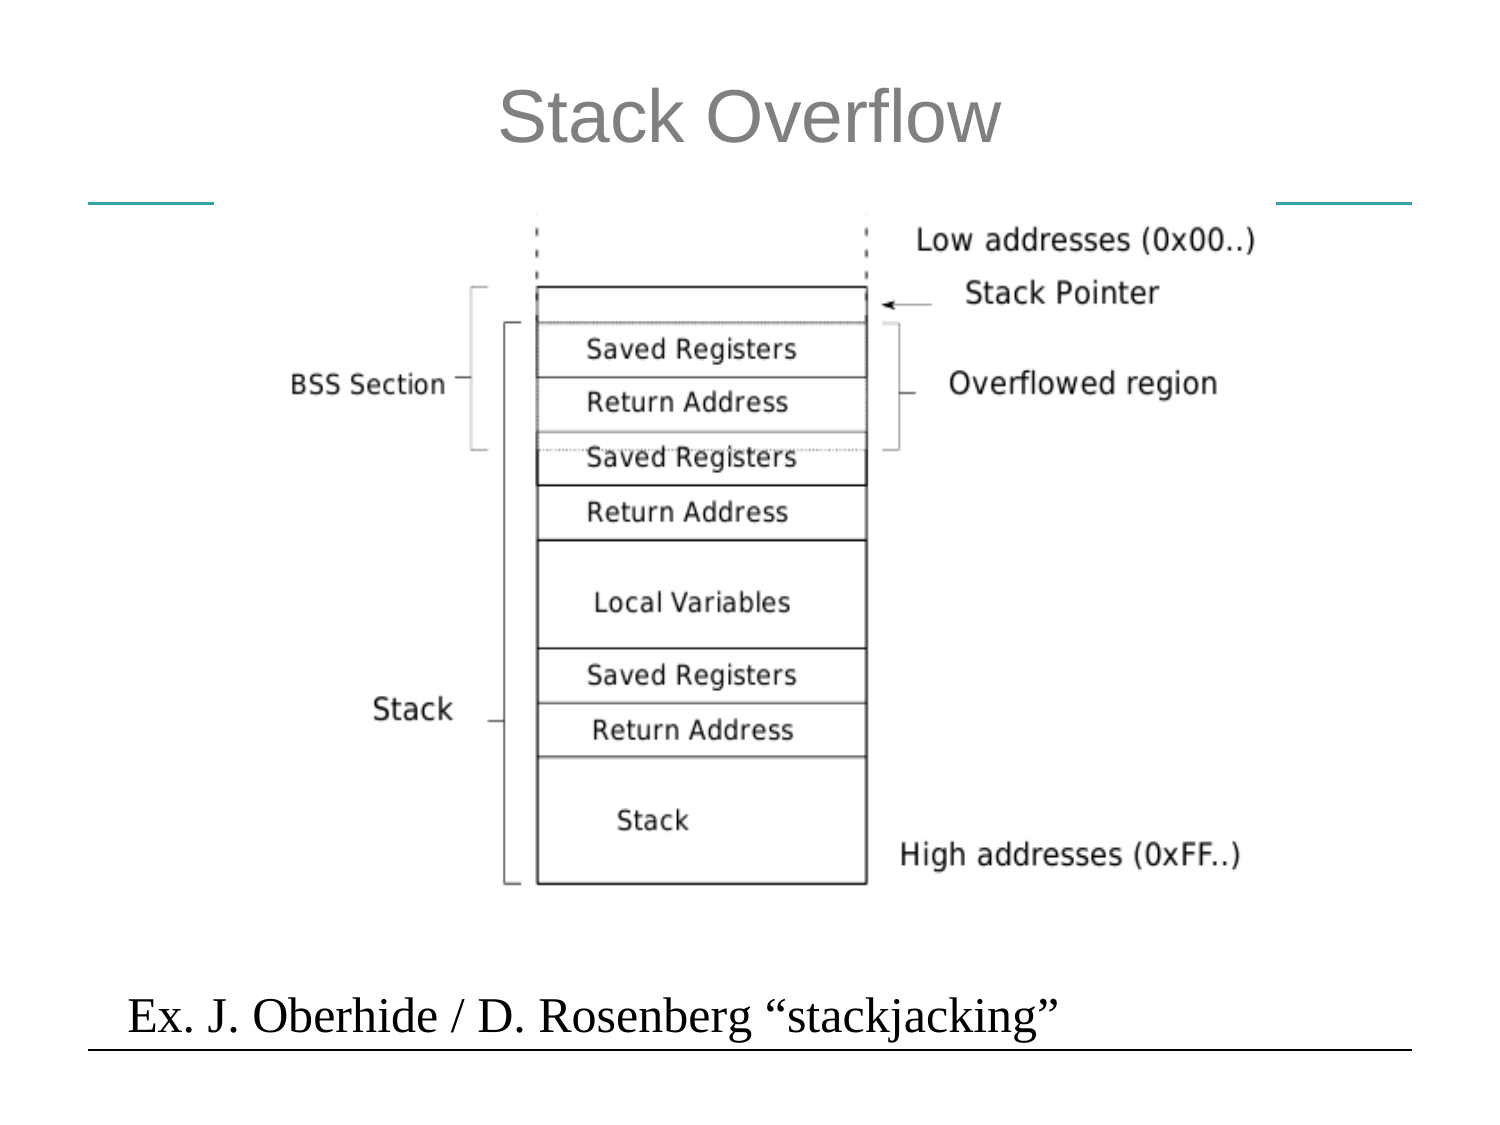

# Stack Overflow
Ex. J. Oberhide / D. Rosenberg “stackjacking”